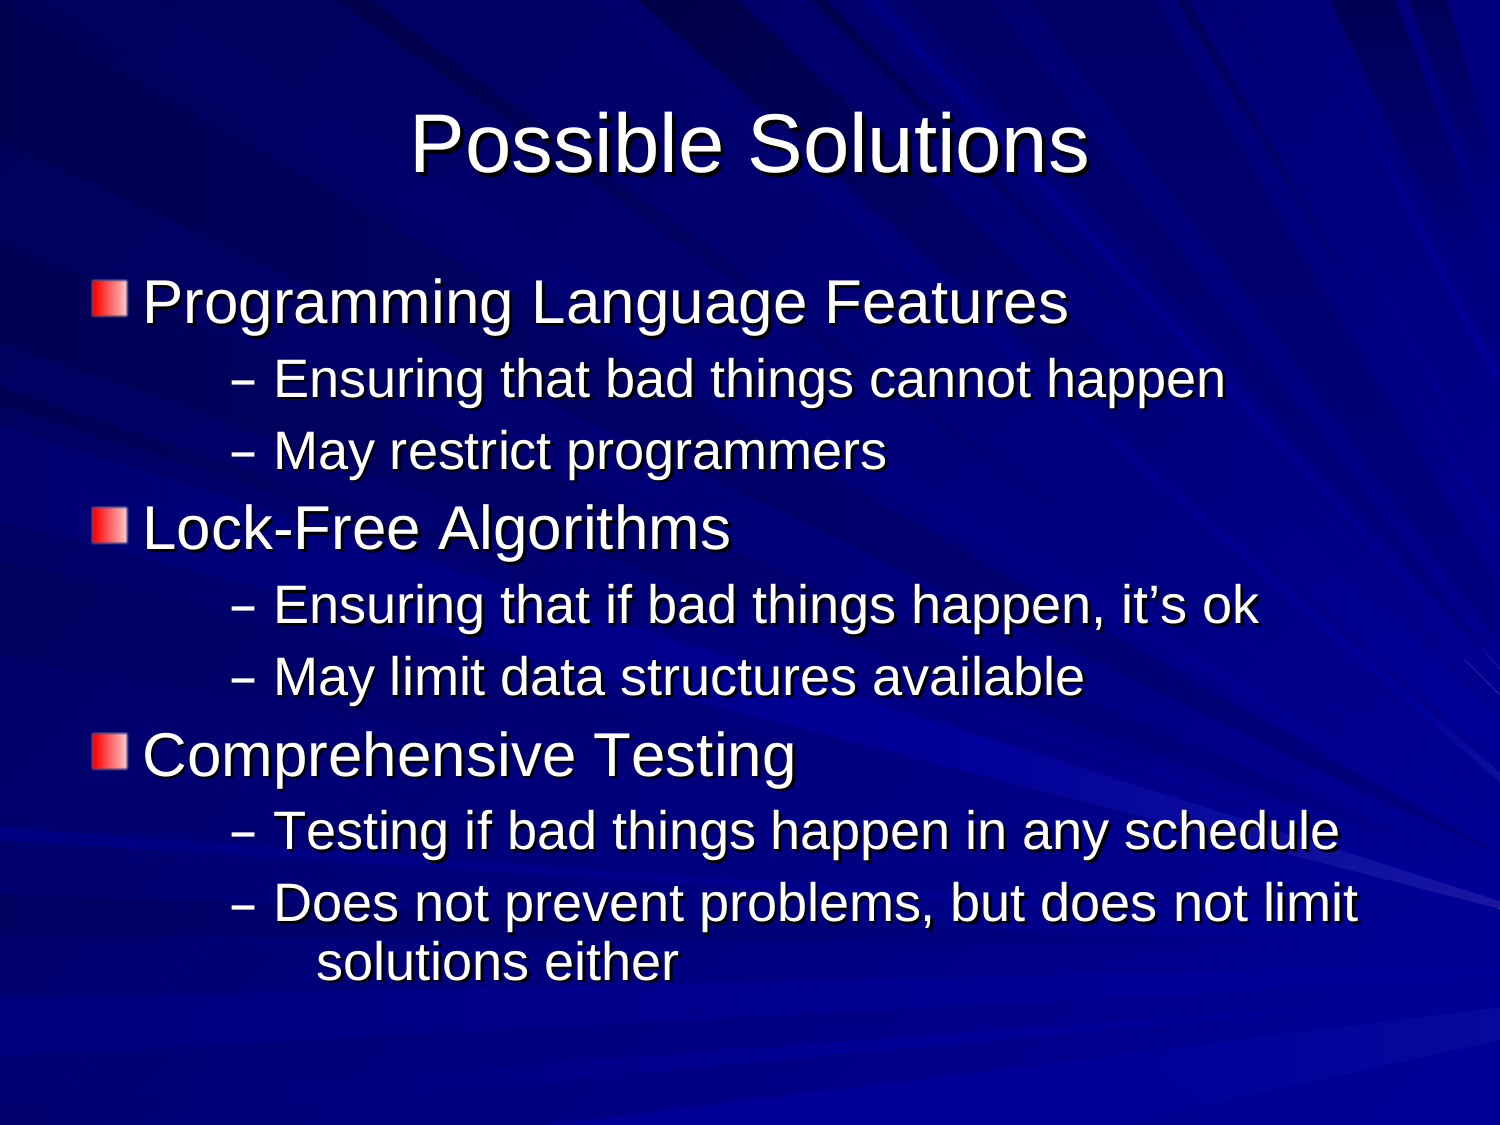

# Possible Solutions
Programming Language Features
Ensuring that bad things cannot happen
May restrict programmers
Lock-Free Algorithms
Ensuring that if bad things happen, it’s ok
May limit data structures available
Comprehensive Testing
Testing if bad things happen in any schedule
Does not prevent problems, but does not limit solutions either